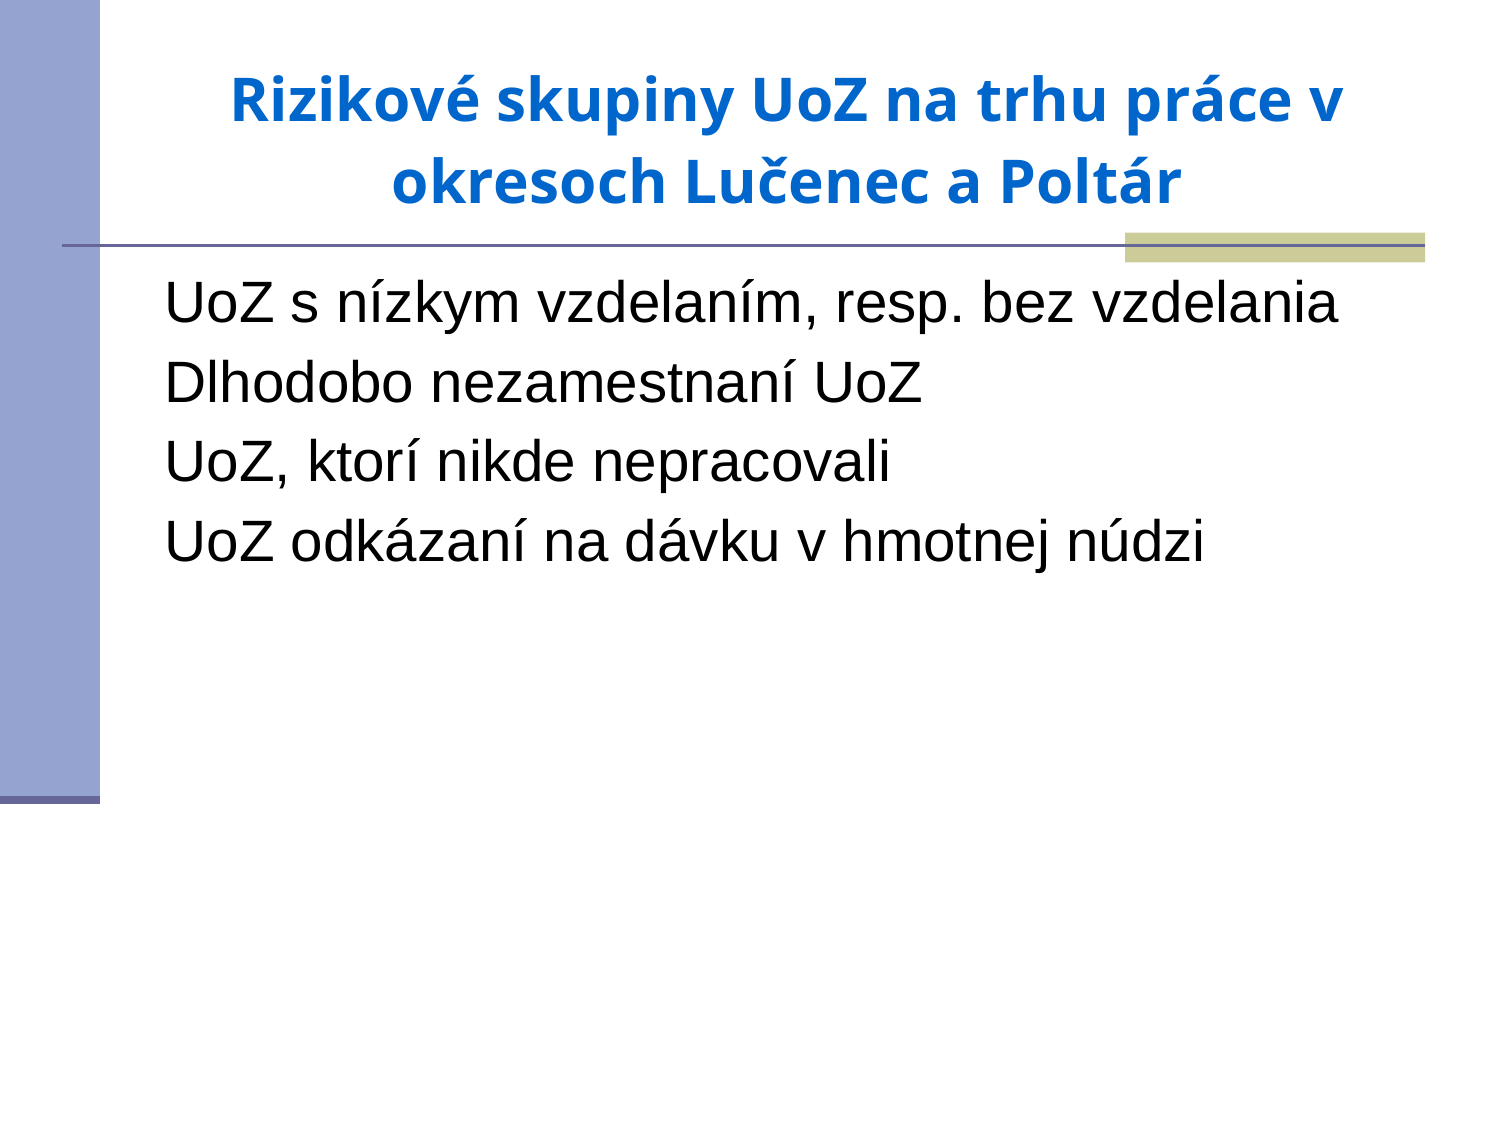

# Rizikové skupiny UoZ na trhu práce v okresoch Lučenec a Poltár
UoZ s nízkym vzdelaním, resp. bez vzdelania
Dlhodobo nezamestnaní UoZ
UoZ, ktorí nikde nepracovali
UoZ odkázaní na dávku v hmotnej núdzi